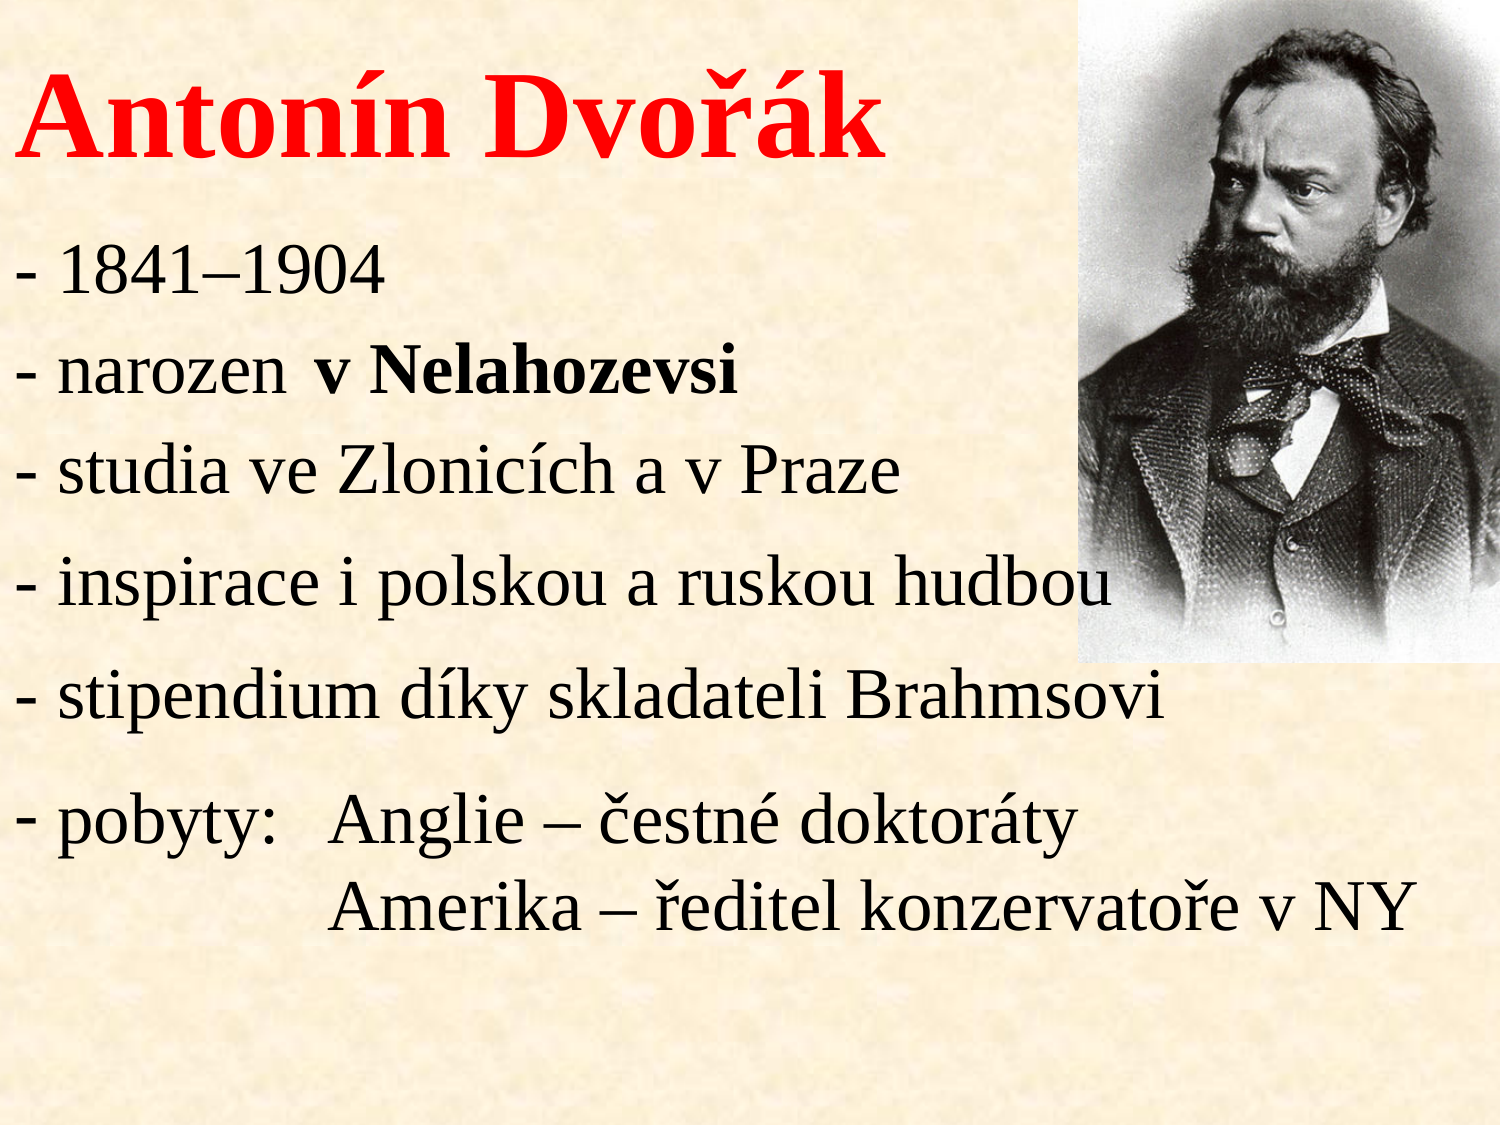

Antonín Dvořák
- 1841–1904
- narozen
v Nelahozevsi
- studia ve Zlonicích a v Praze
- inspirace i polskou a ruskou hudbou
- stipendium díky skladateli Brahmsovi
 pobyty:
Anglie – čestné doktoráty Amerika – ředitel konzervatoře v NY